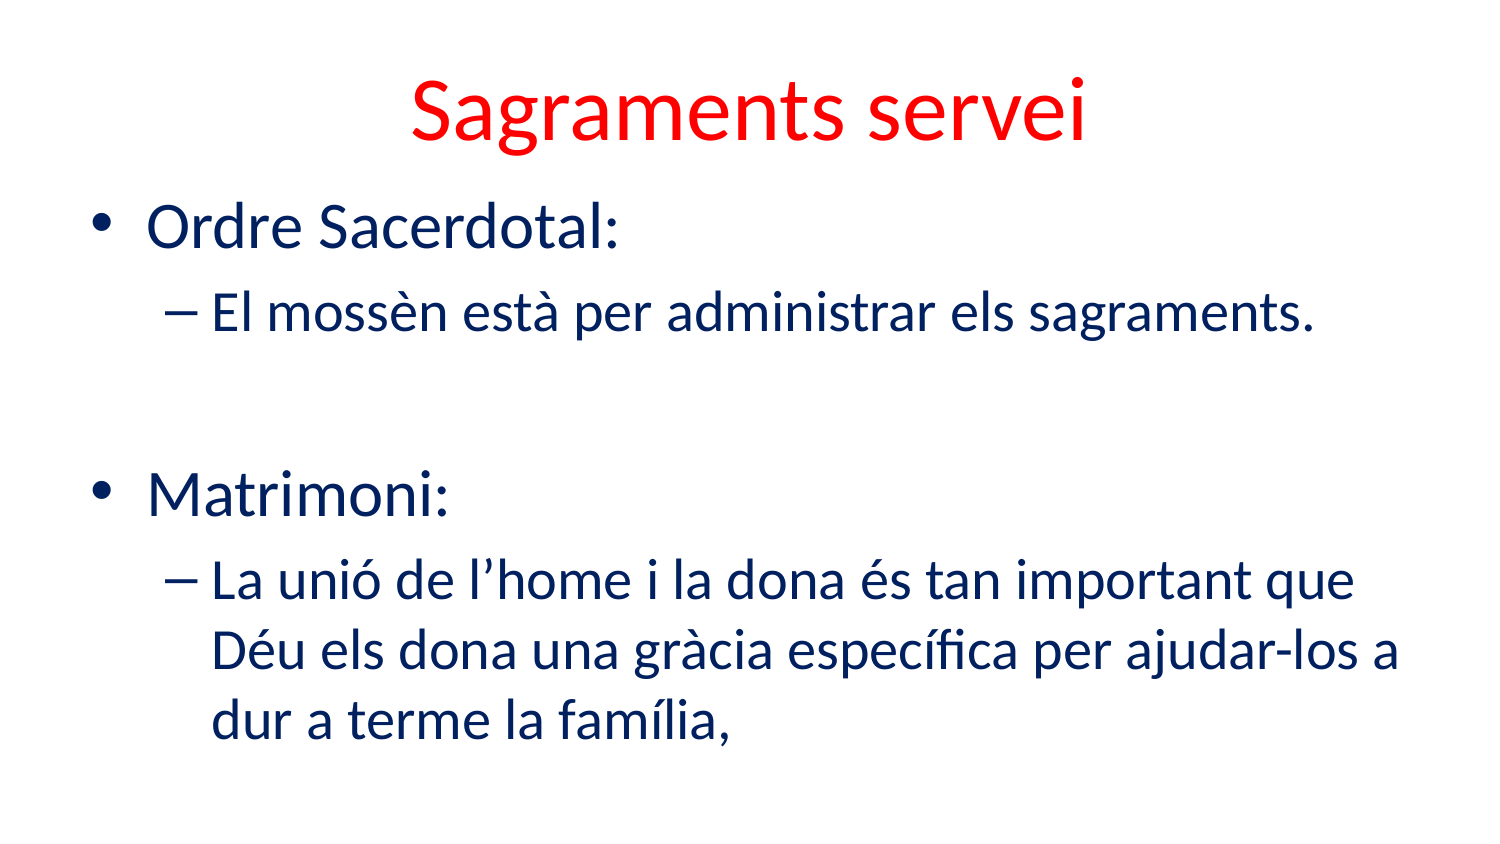

# Sagraments servei
Ordre Sacerdotal:
El mossèn està per administrar els sagraments.
Matrimoni:
La unió de l’home i la dona és tan important que Déu els dona una gràcia específica per ajudar-los a dur a terme la família,